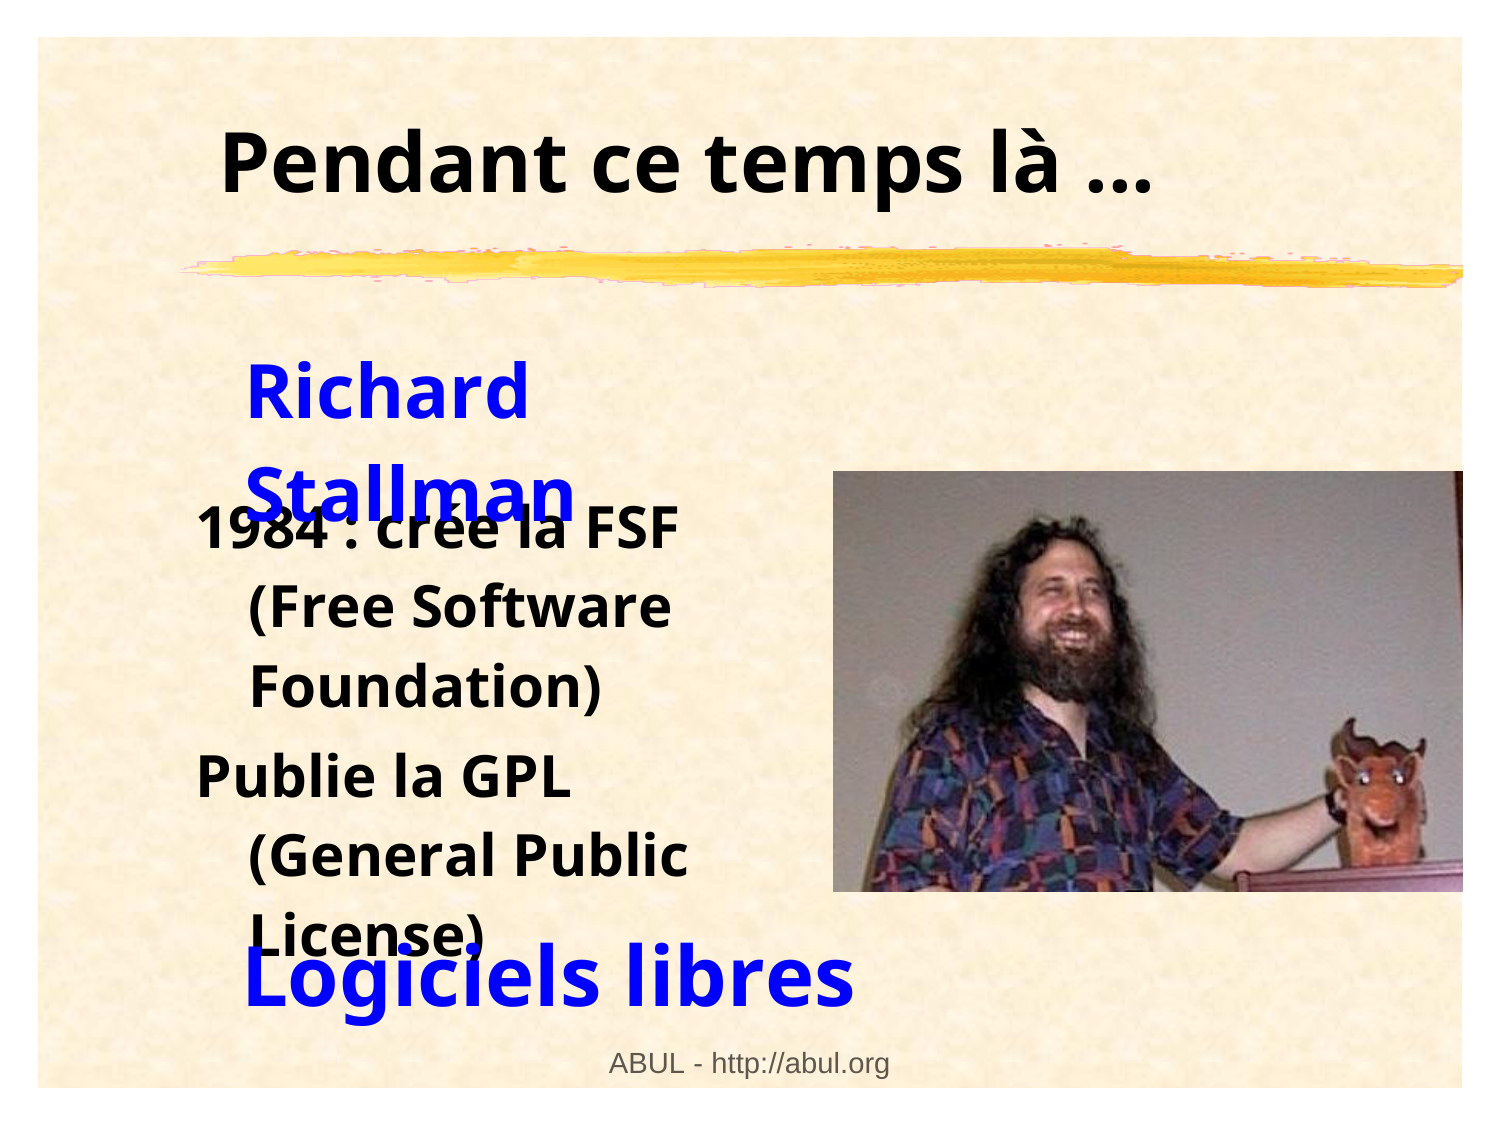

# Pendant ce temps là ...
Richard Stallman
1984 : crée la FSF (Free Software Foundation)
Publie la GPL (General Public License)
Logiciels libres